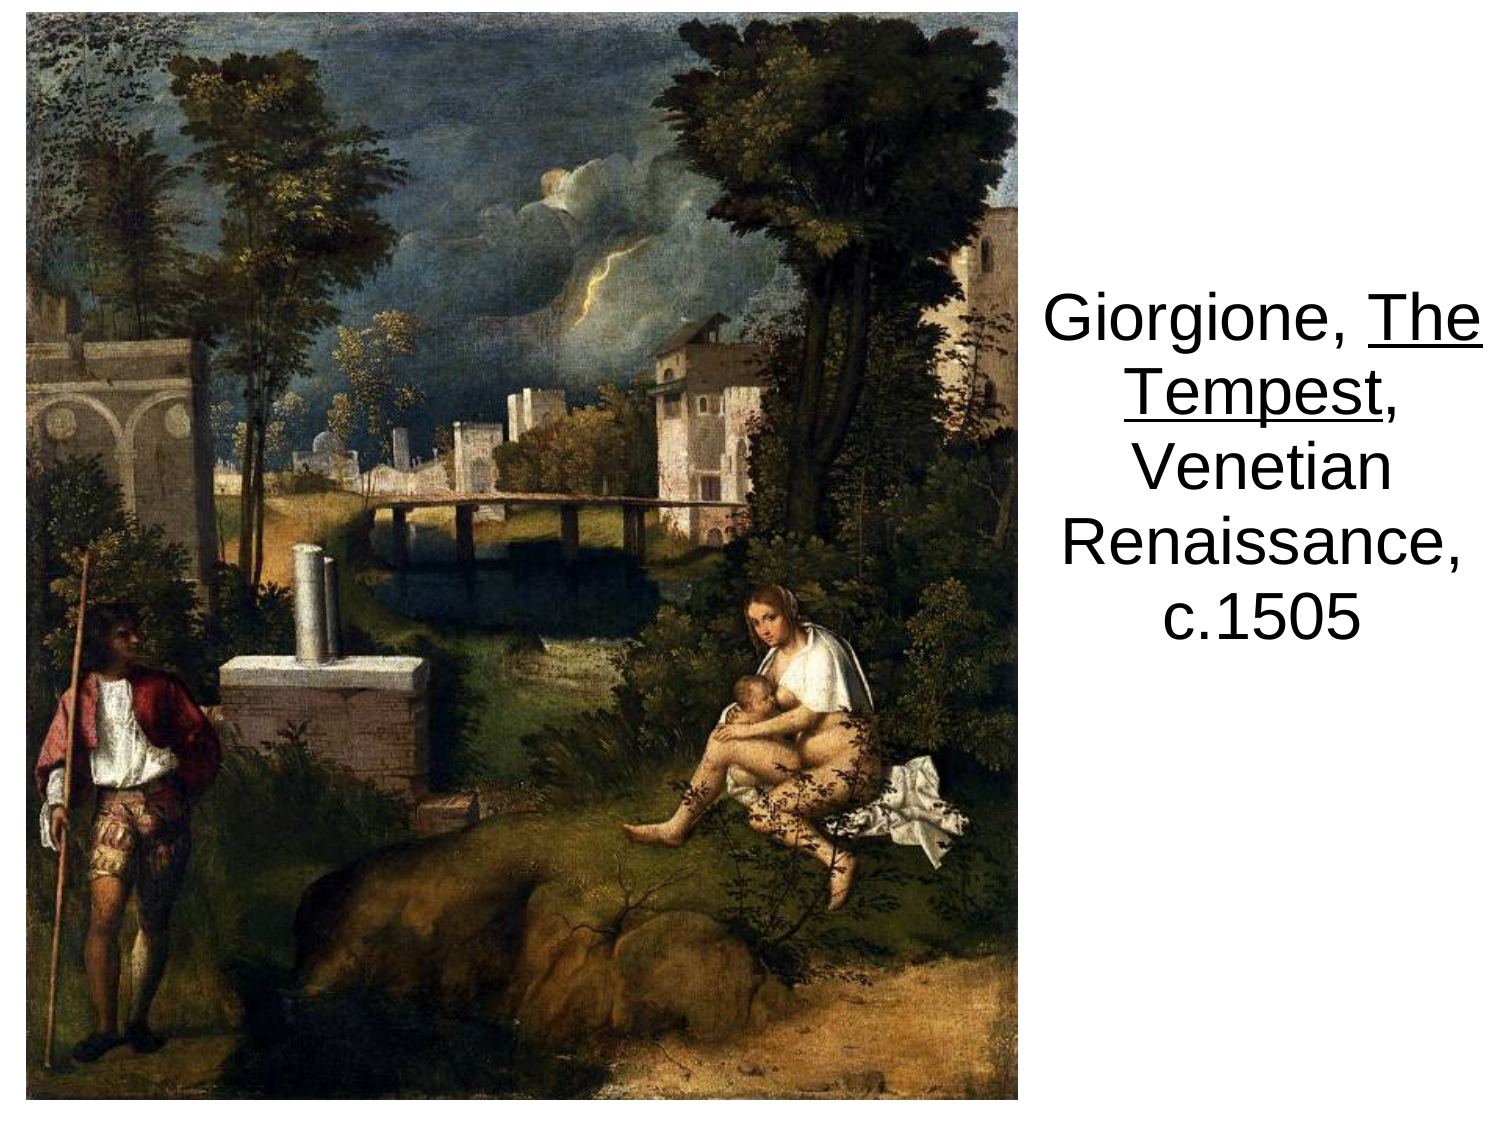

# Giorgione, The Tempest, Venetian Renaissance, c.1505